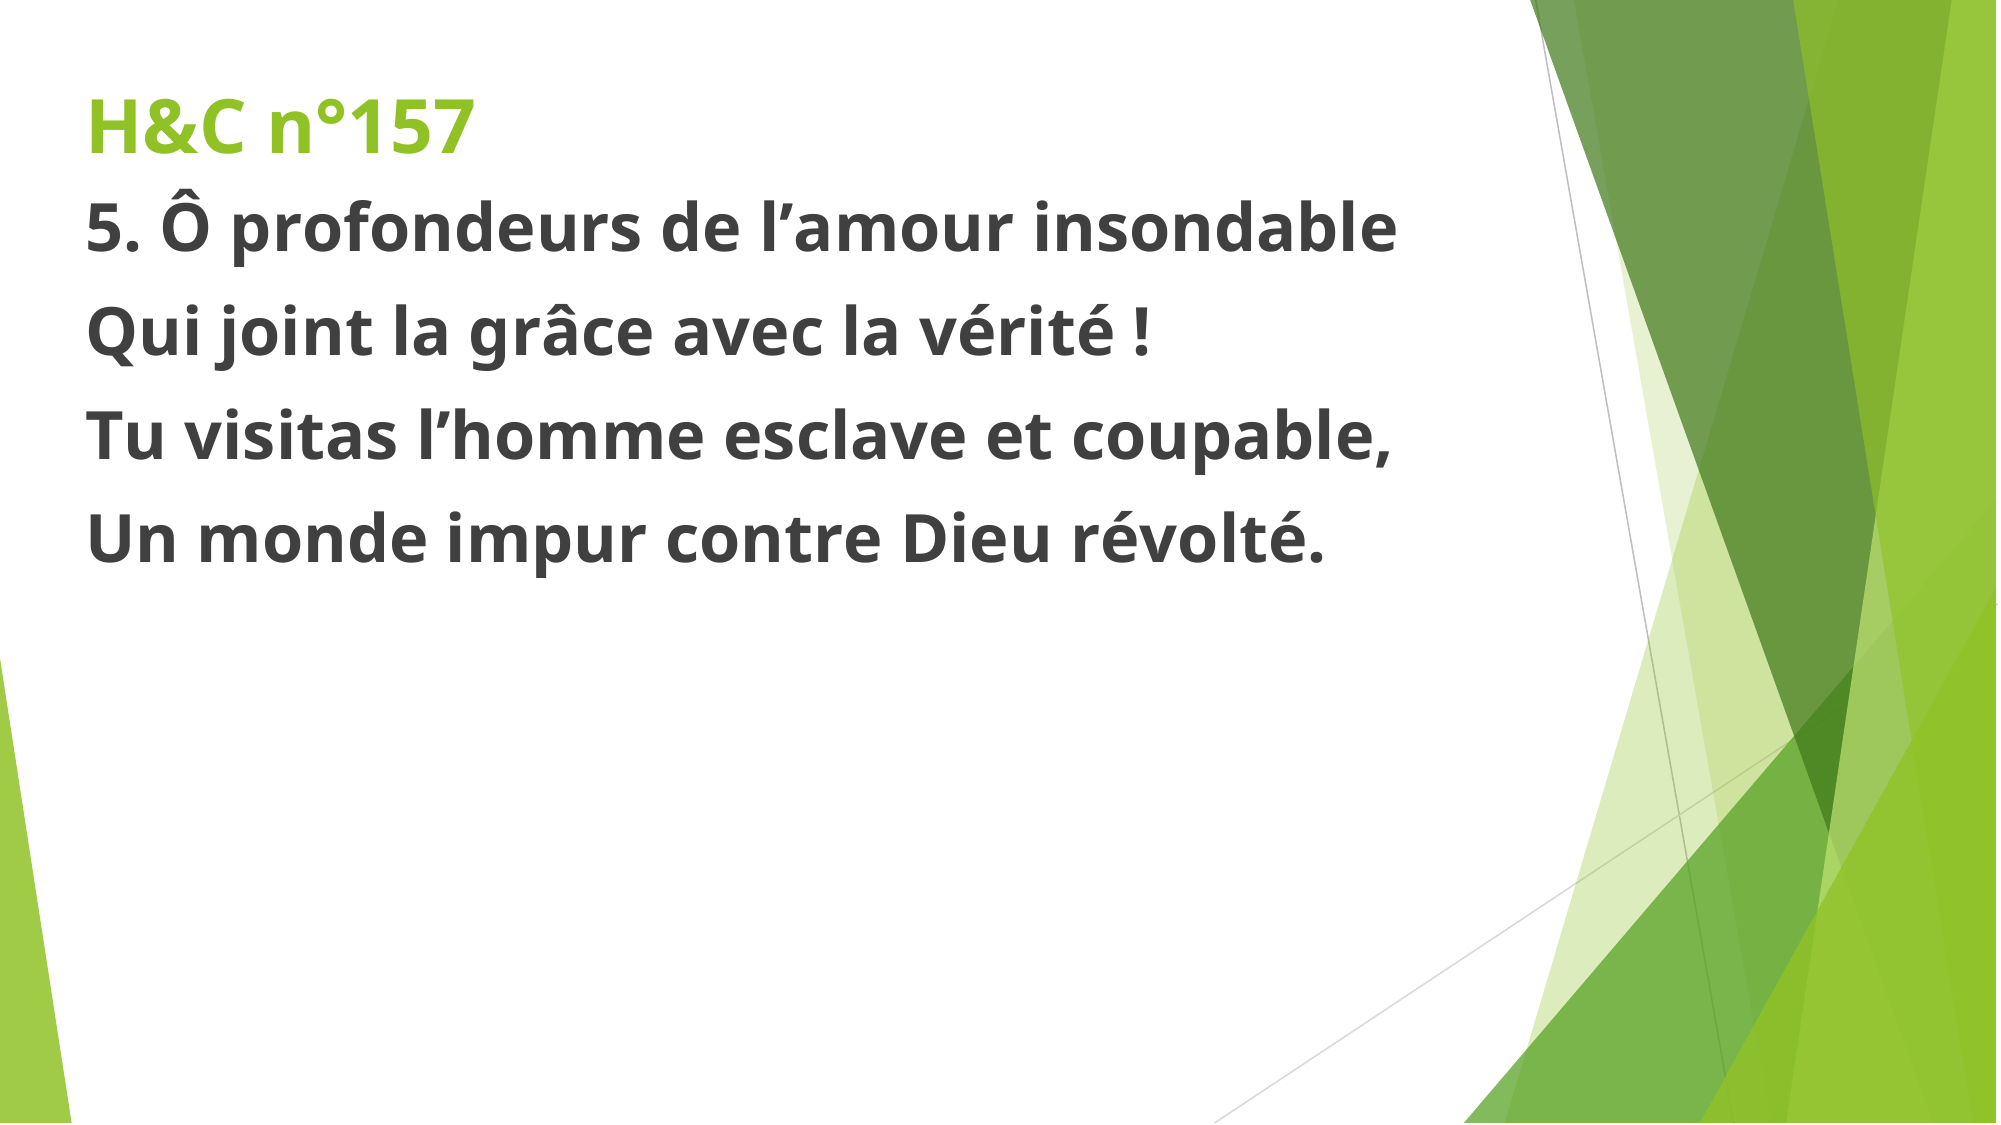

H&C n°157
5. Ô profondeurs de l’amour insondable
Qui joint la grâce avec la vérité !
Tu visitas l’homme esclave et coupable,
Un monde impur contre Dieu révolté.